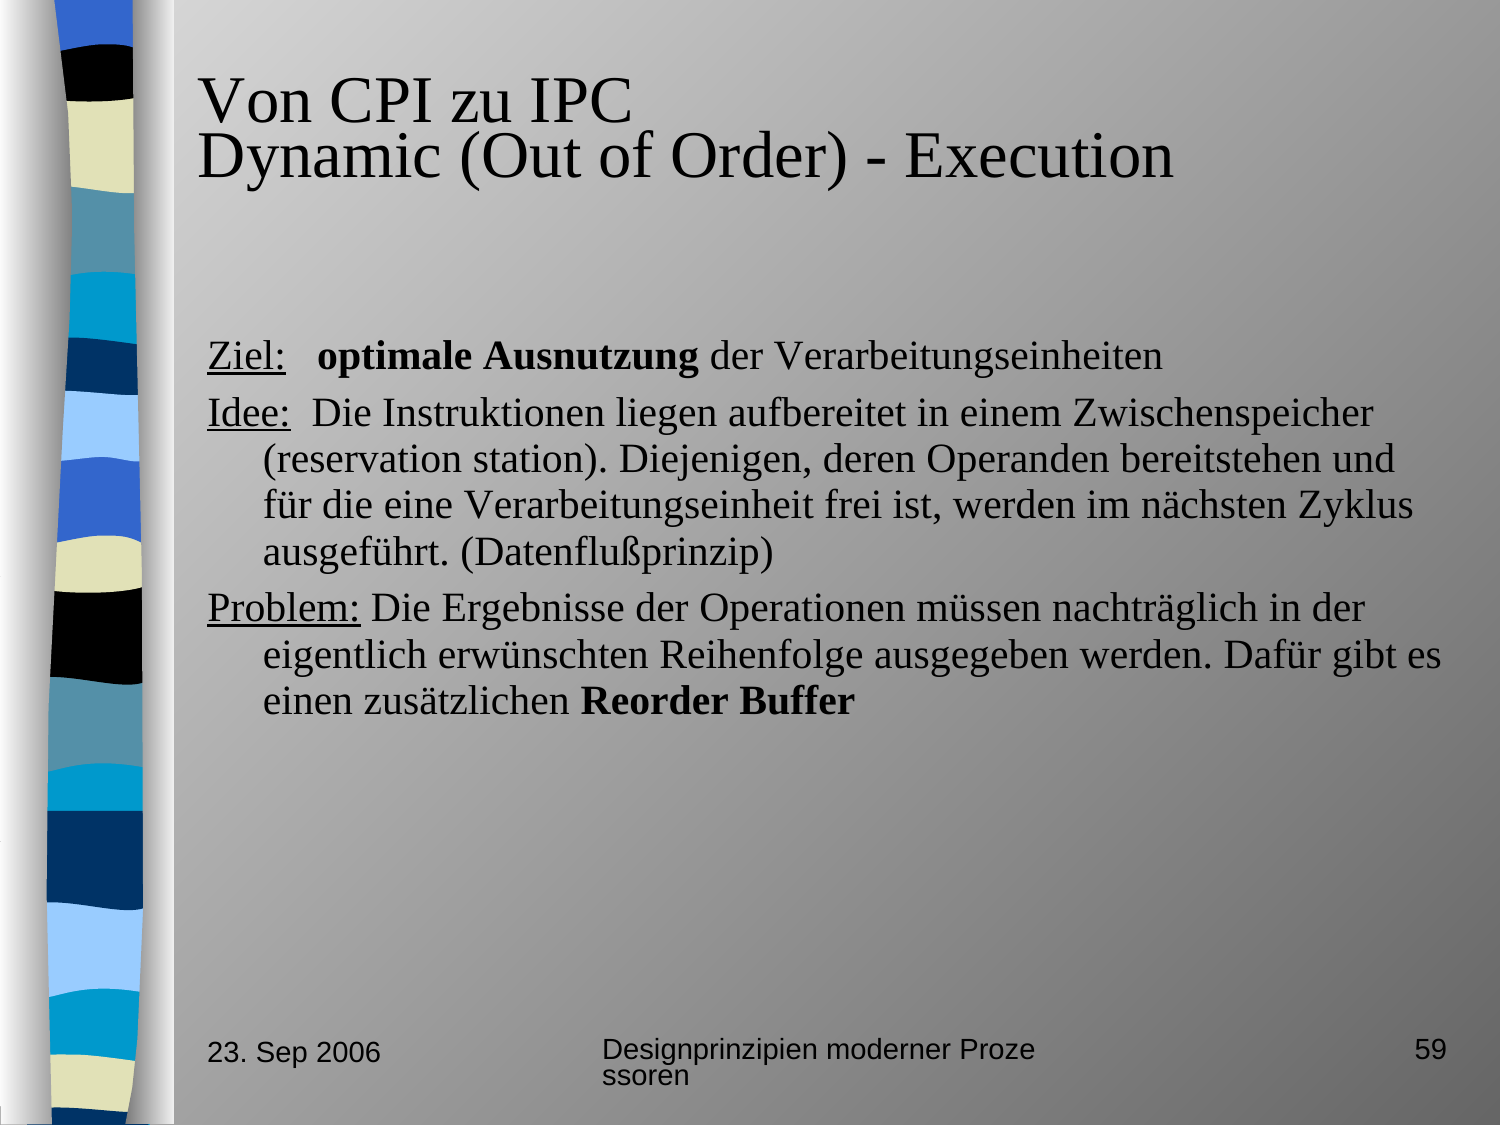

# Von CPI zu IPC Dynamic (Out of Order) - Execution
Ziel: optimale Ausnutzung der Verarbeitungseinheiten
Idee: Die Instruktionen liegen aufbereitet in einem Zwischenspeicher (reservation station). Diejenigen, deren Operanden bereitstehen und für die eine Verarbeitungseinheit frei ist, werden im nächsten Zyklus ausgeführt. (Datenflußprinzip)
Problem: Die Ergebnisse der Operationen müssen nachträglich in der eigentlich erwünschten Reihenfolge ausgegeben werden. Dafür gibt es einen zusätzlichen Reorder Buffer
Designprinzipien moderner Prozessoren
59